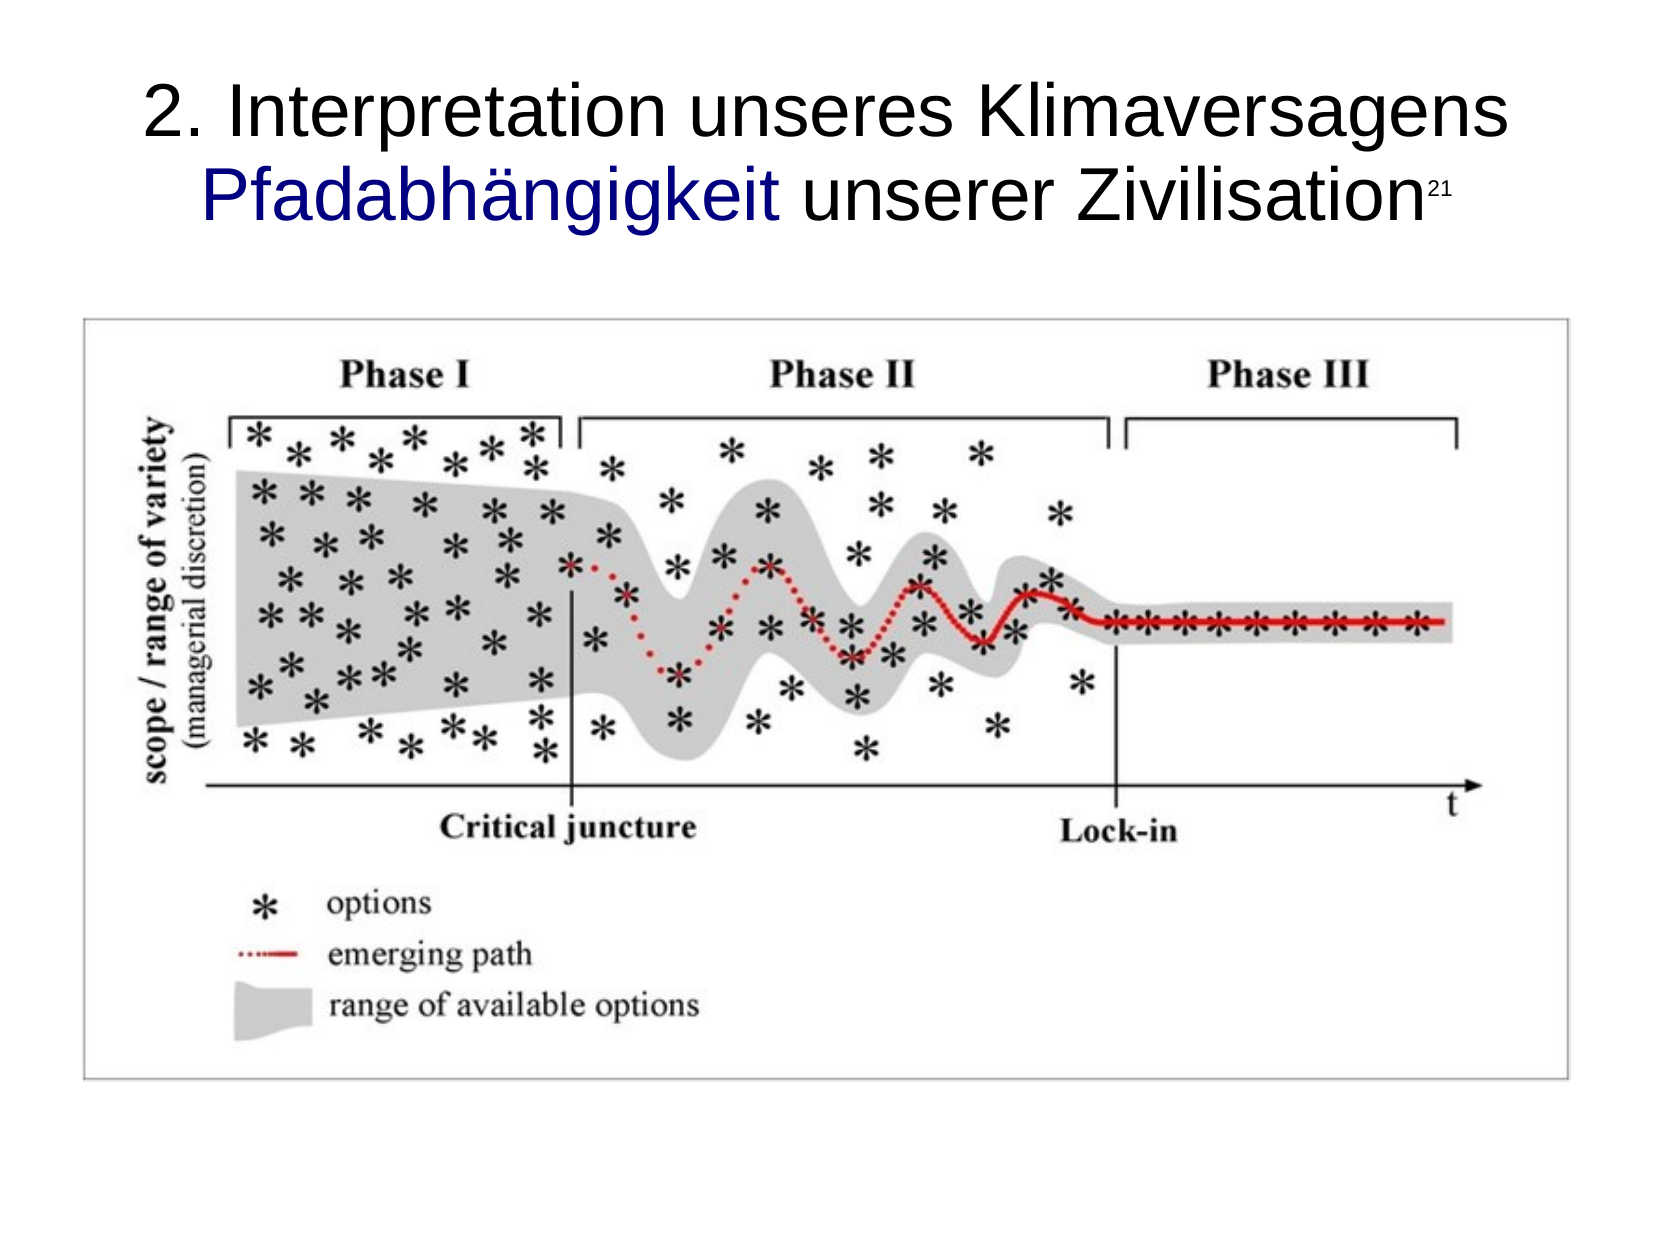

# 2. Interpretation unseres Klimaversagens Pfadabhängigkeit unserer Zivilisation21